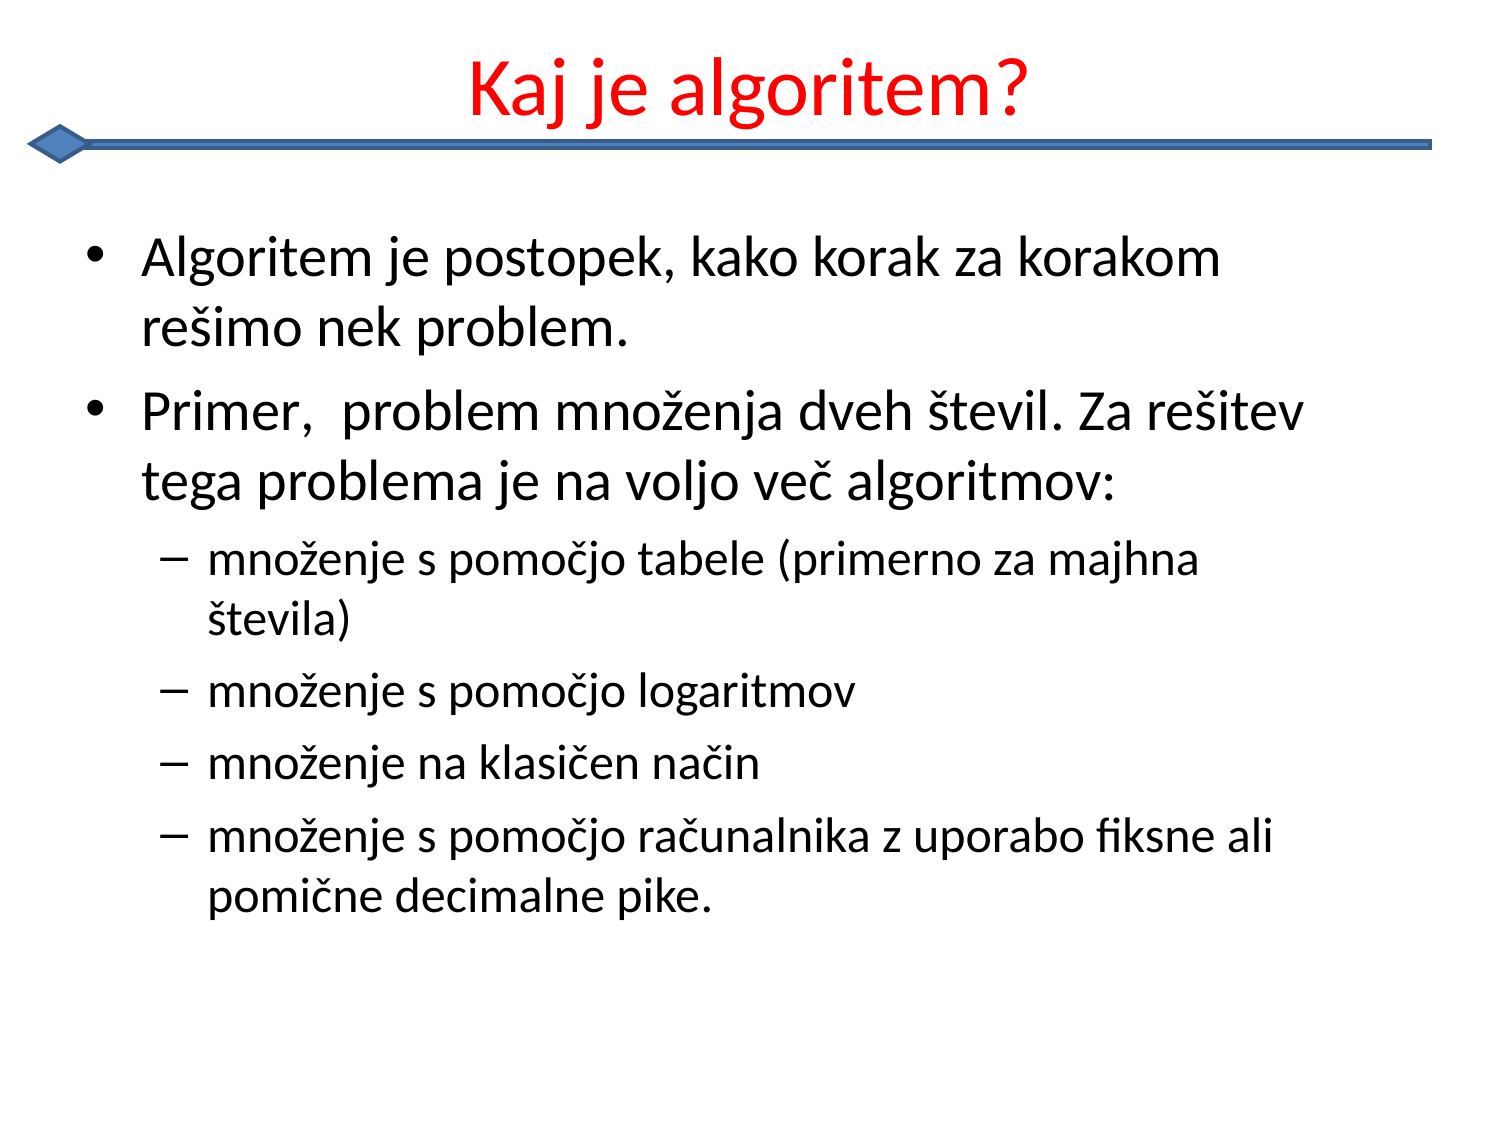

# Kaj je algoritem?
Algoritem je postopek, kako korak za korakom rešimo nek problem.
Primer, problem množenja dveh števil. Za rešitev tega problema je na voljo več algoritmov:
množenje s pomočjo tabele (primerno za majhna števila)
množenje s pomočjo logaritmov
množenje na klasičen način
množenje s pomočjo računalnika z uporabo fiksne ali pomične decimalne pike.